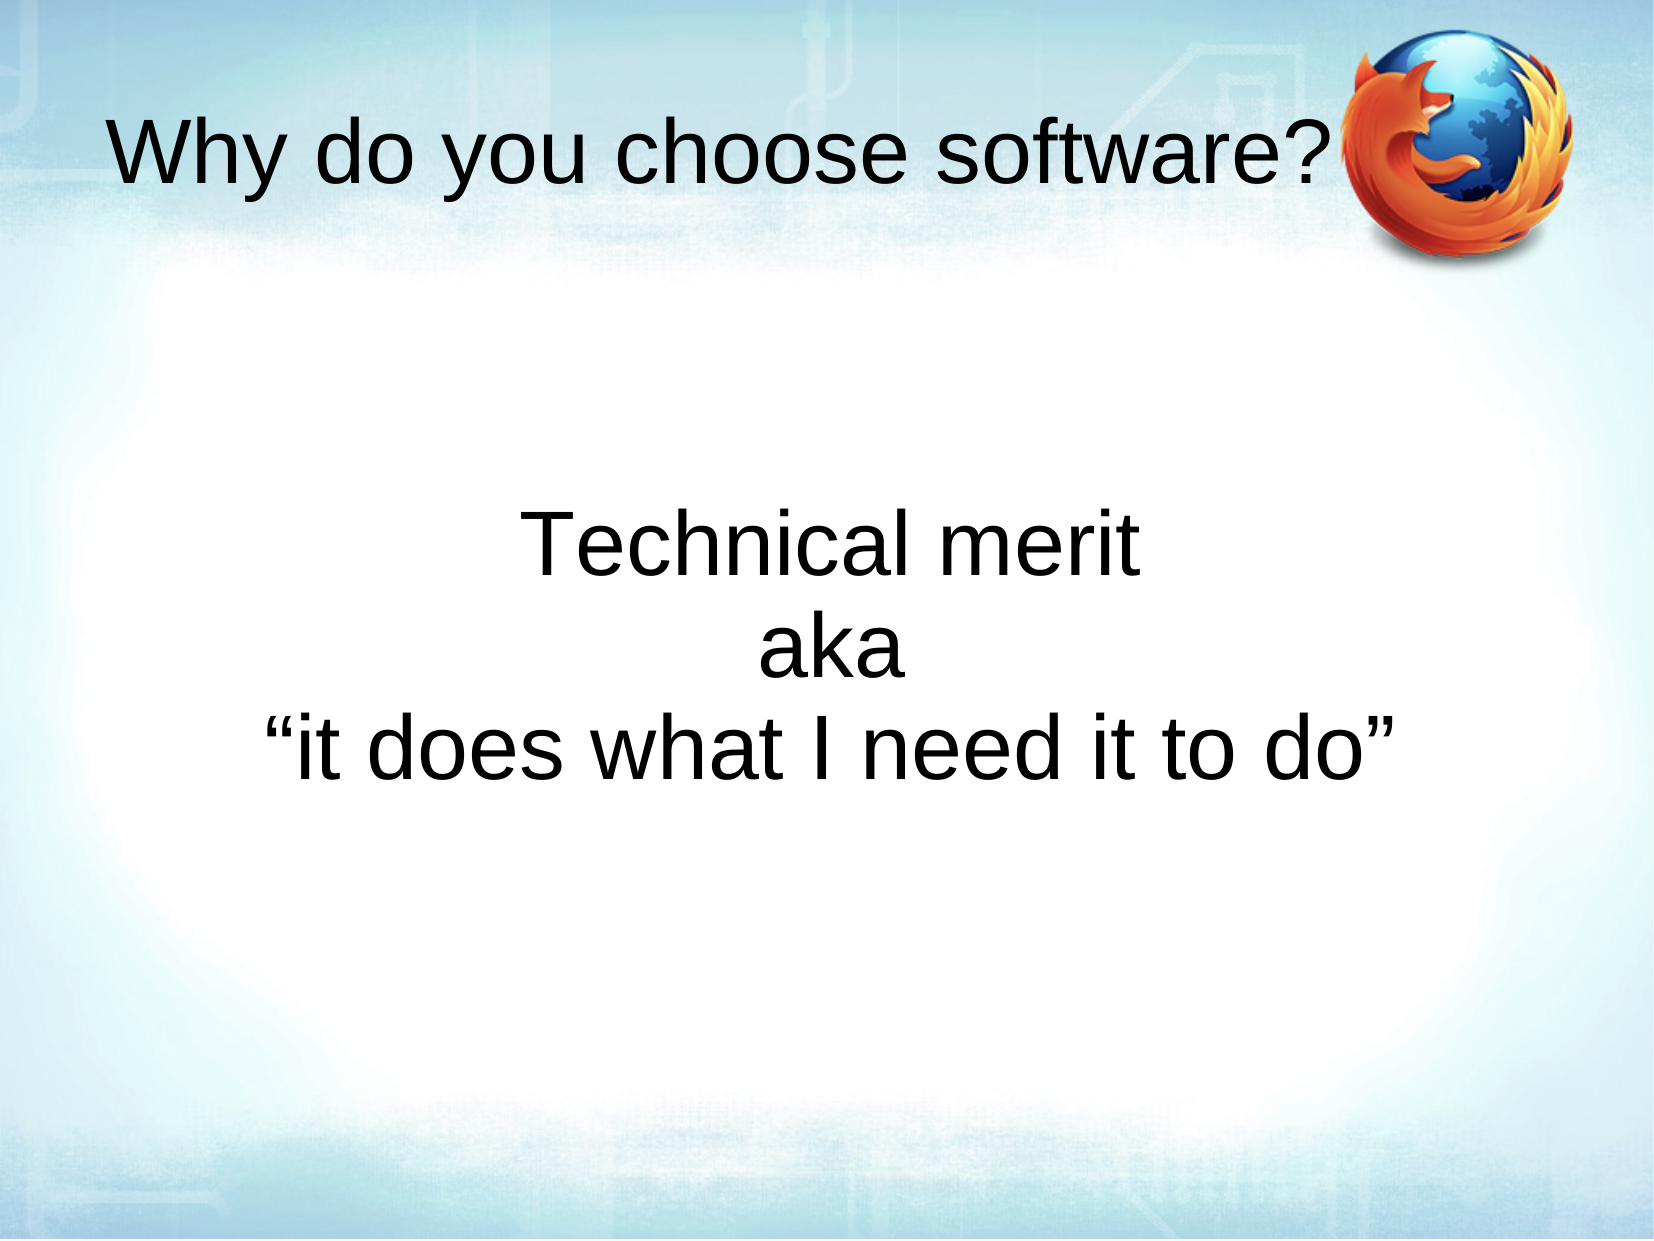

# Why do you choose software?
Technical merit
aka
“it does what I need it to do”